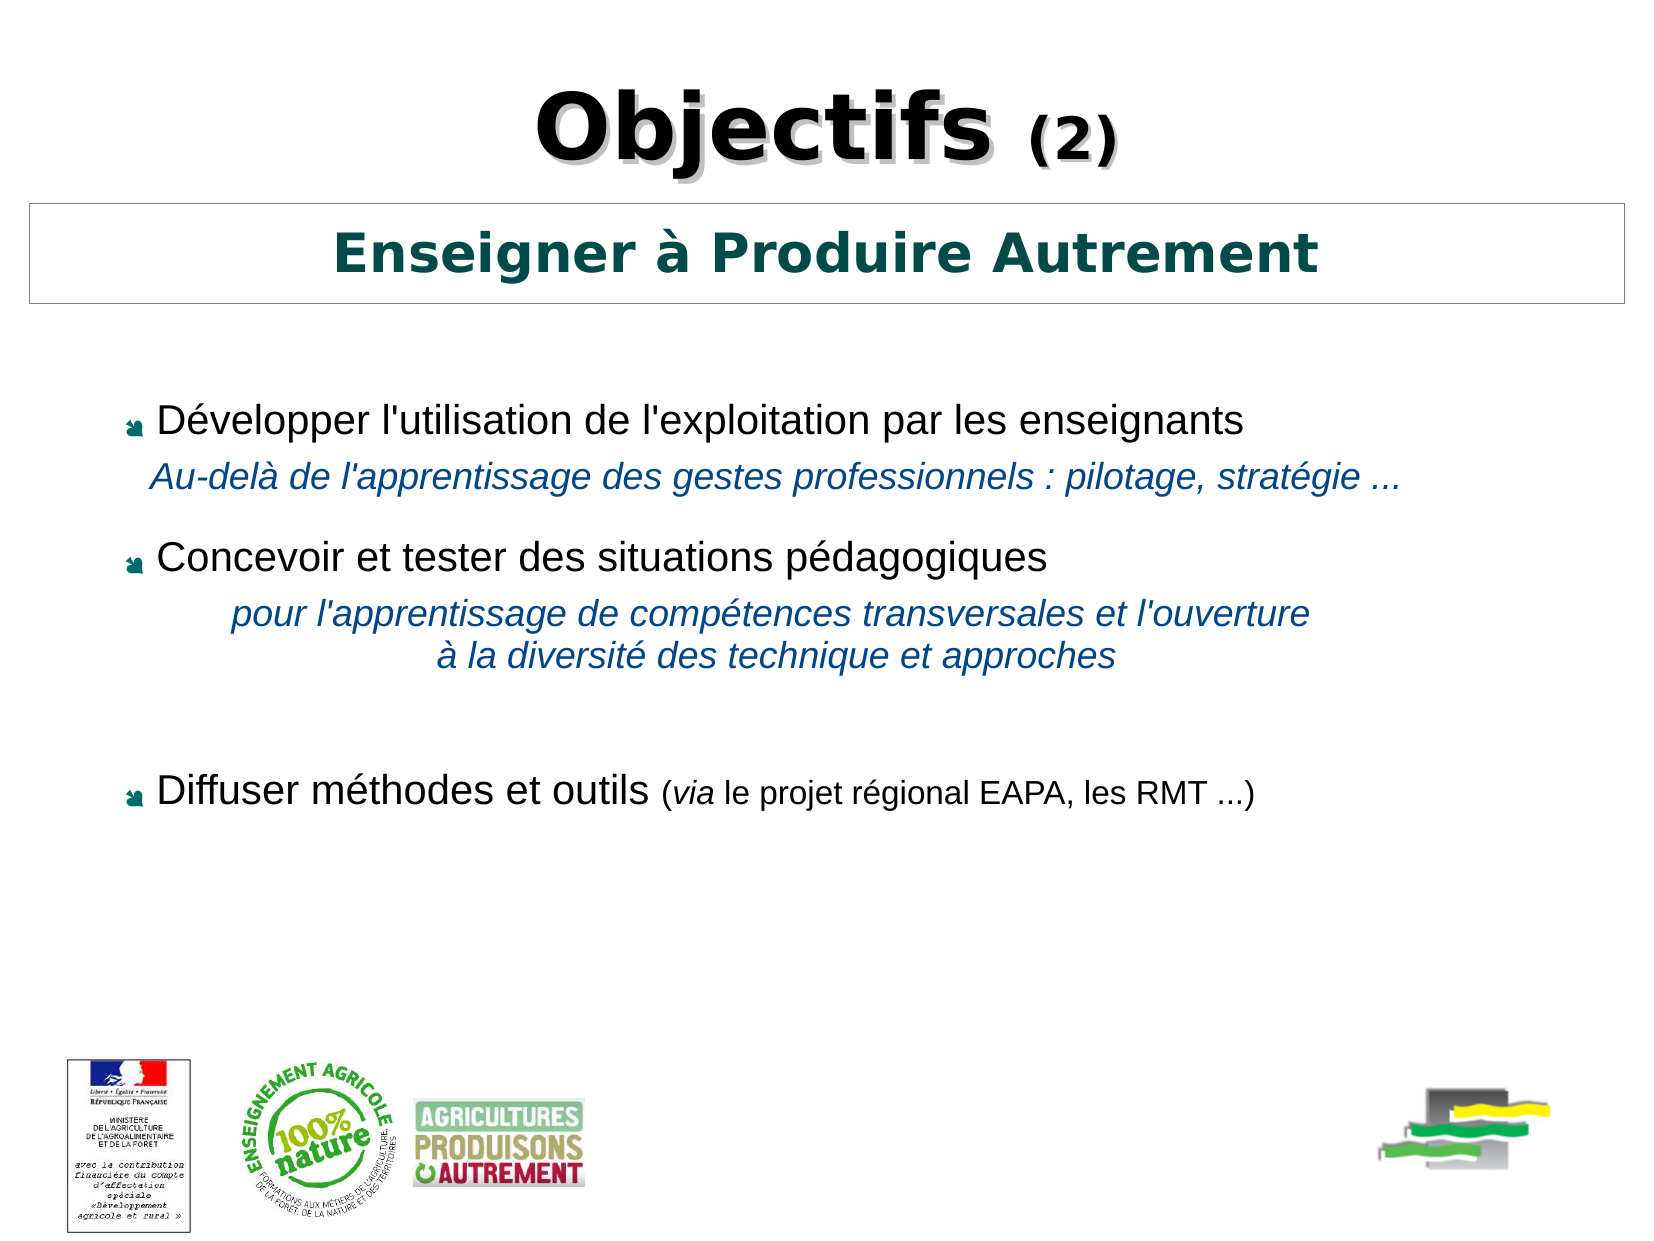

# Objectifs (2)
Enseigner à Produire Autrement
 Développer l'utilisation de l'exploitation par les enseignants
Au-delà de l'apprentissage des gestes professionnels : pilotage, stratégie ...
 Concevoir et tester des situations pédagogiques
pour l'apprentissage de compétences transversales et l'ouverture
à la diversité des technique et approches
 Diffuser méthodes et outils (via le projet régional EAPA, les RMT ...)